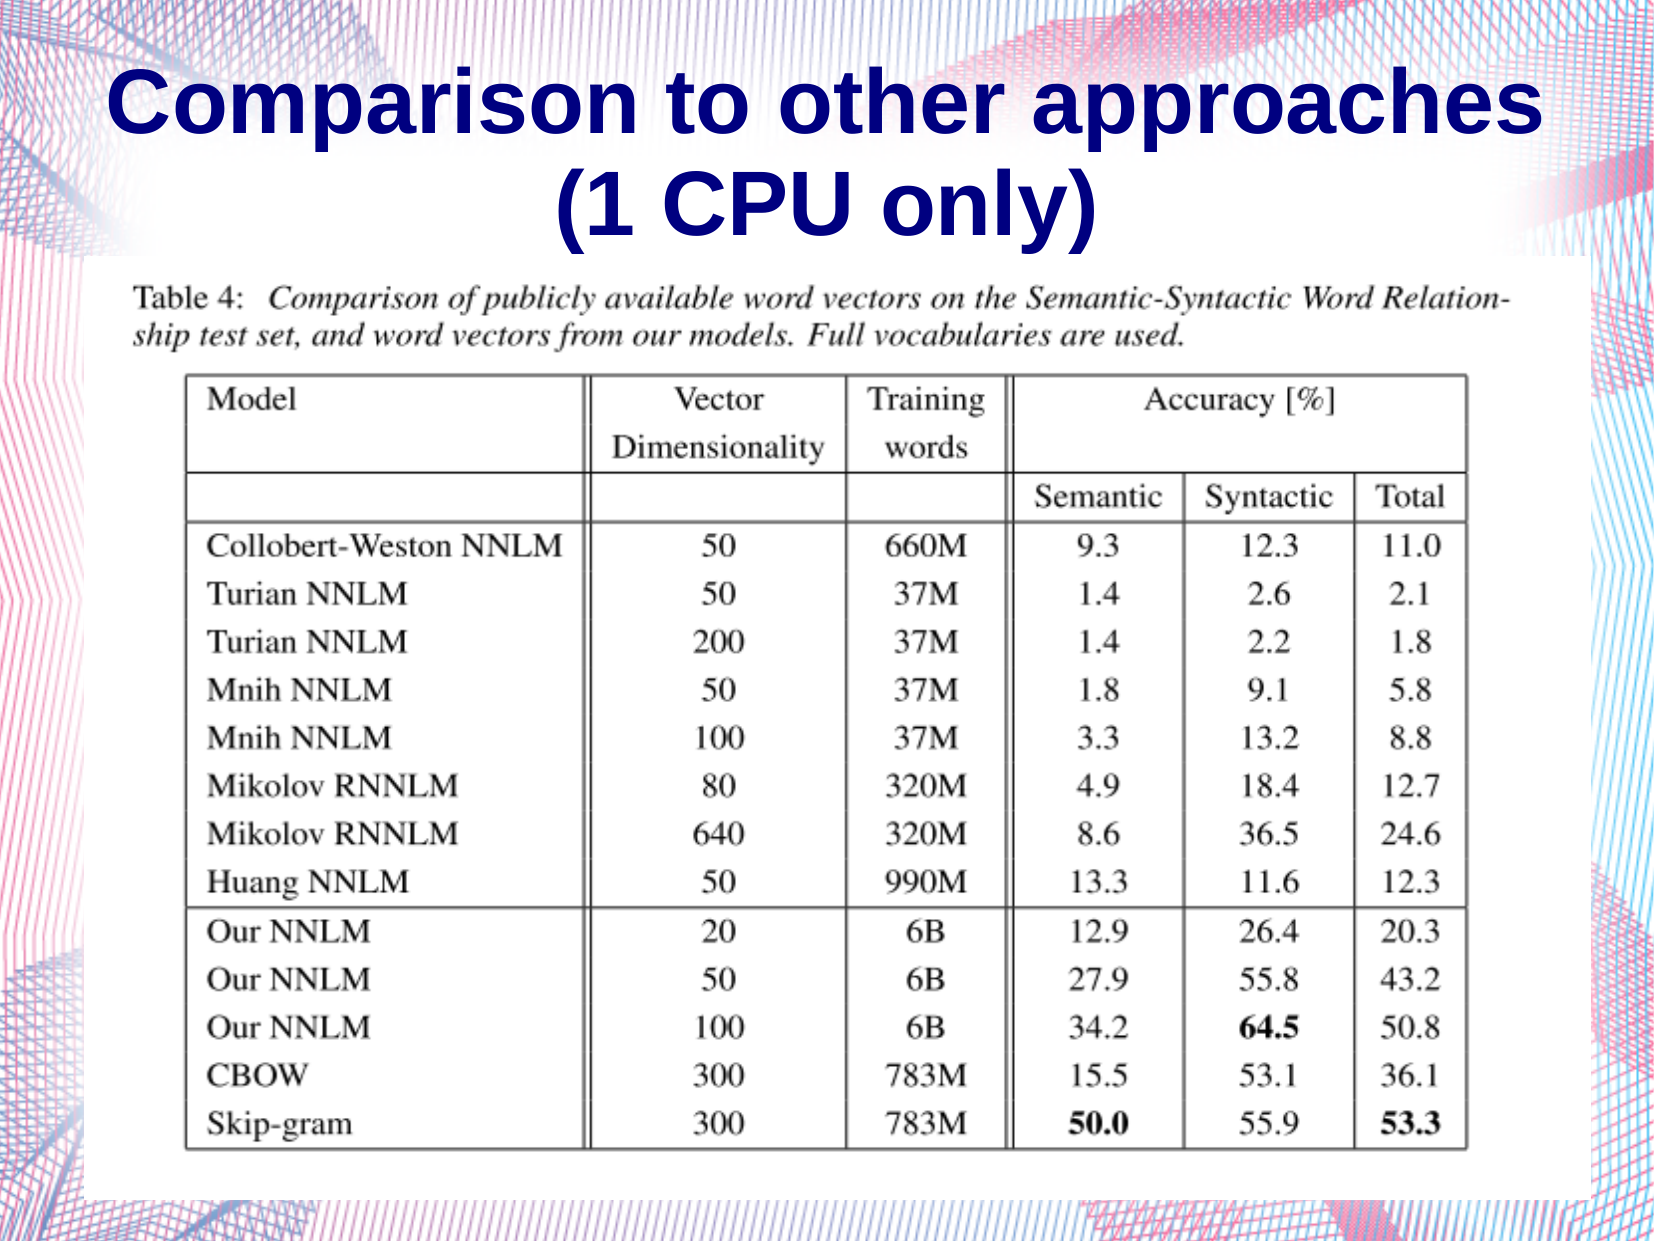

# Comparison to other approaches (1 CPU only)